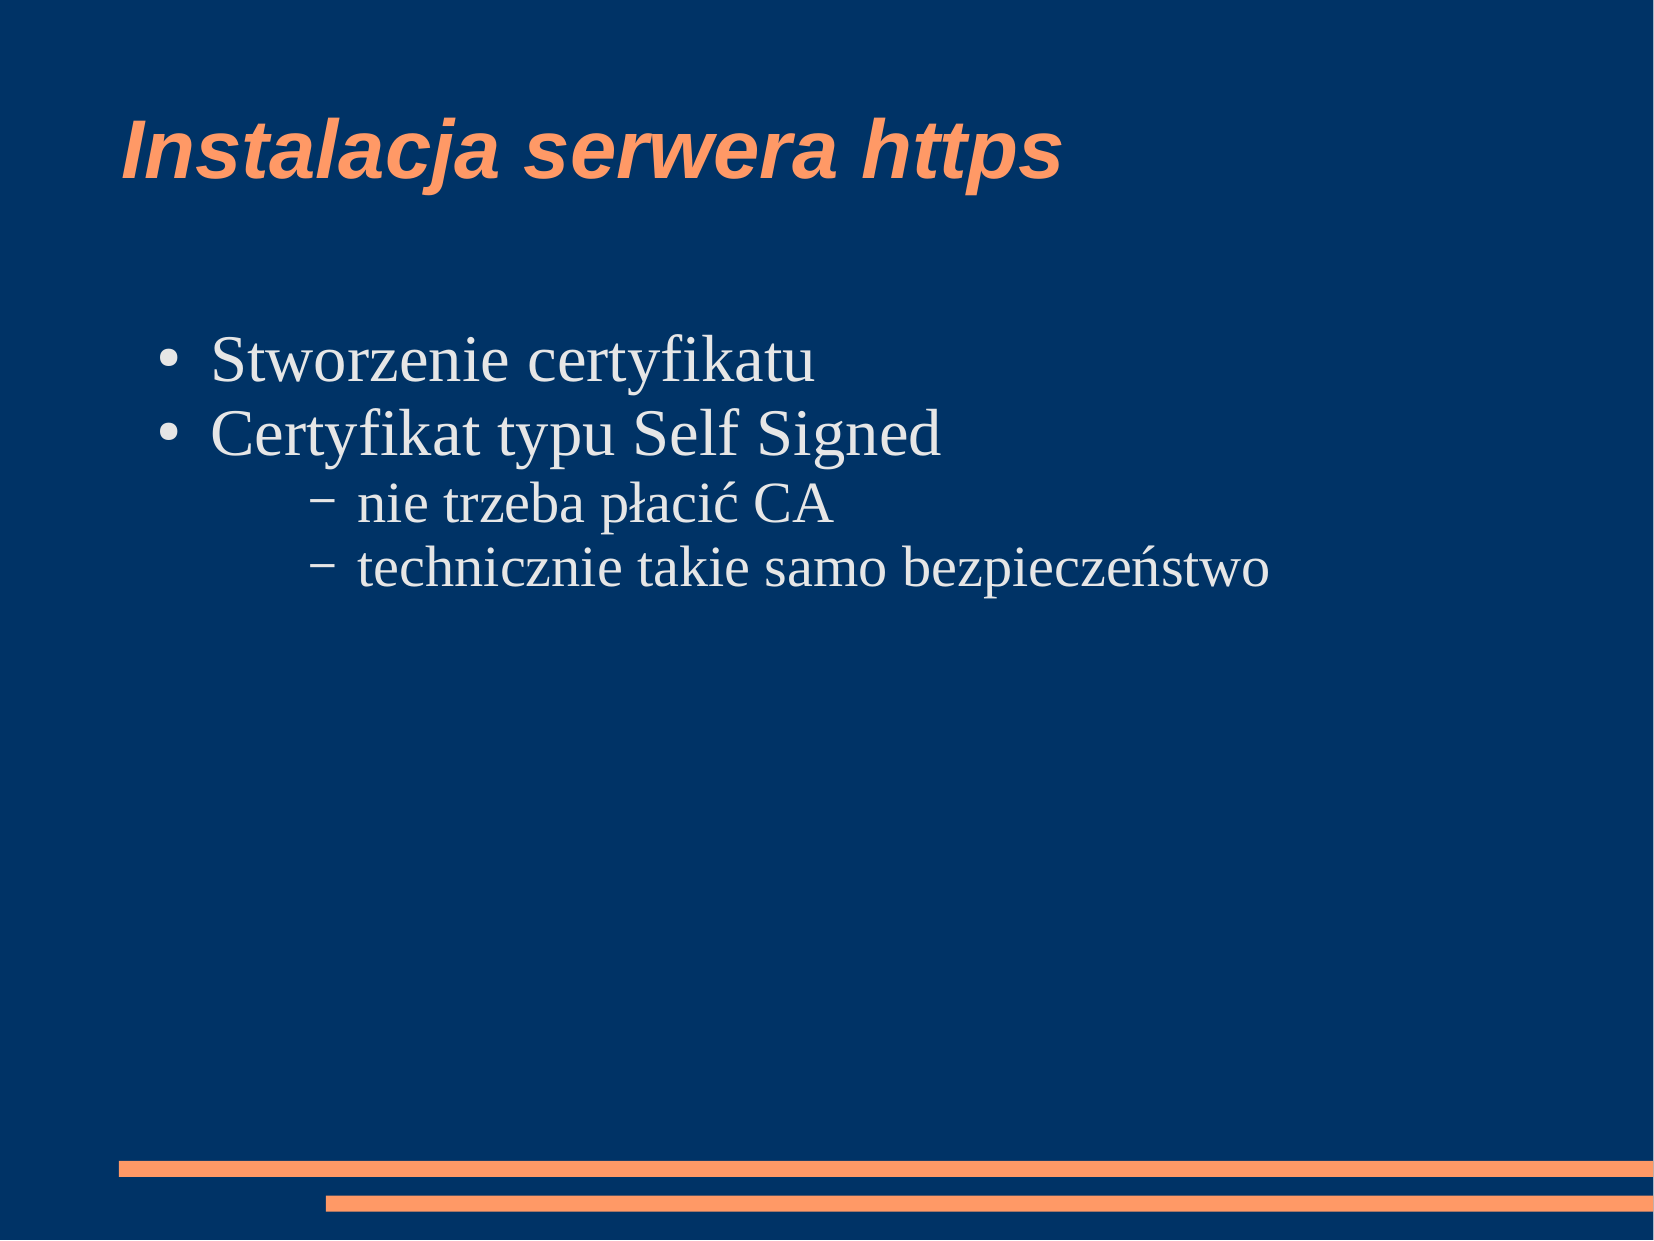

# Instalacja serwera https
Stworzenie certyfikatu
Certyfikat typu Self Signed
nie trzeba płacić CA
technicznie takie samo bezpieczeństwo